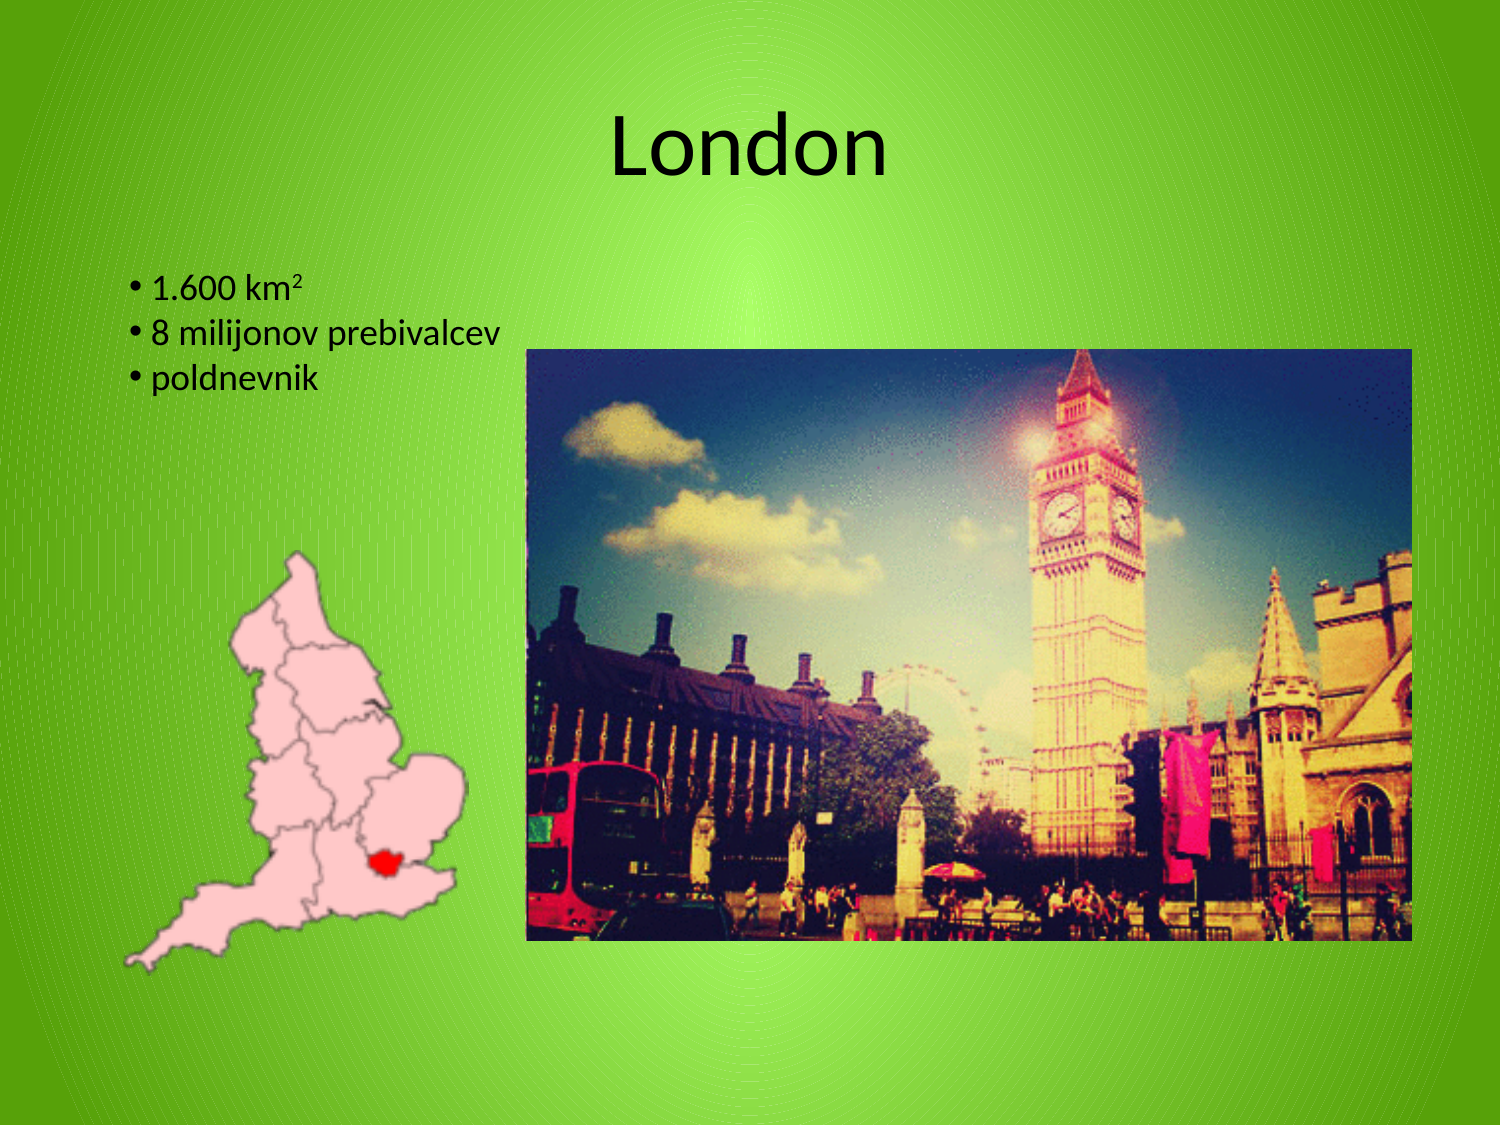

# London
 1.600 km2
 8 milijonov prebivalcev
 poldnevnik